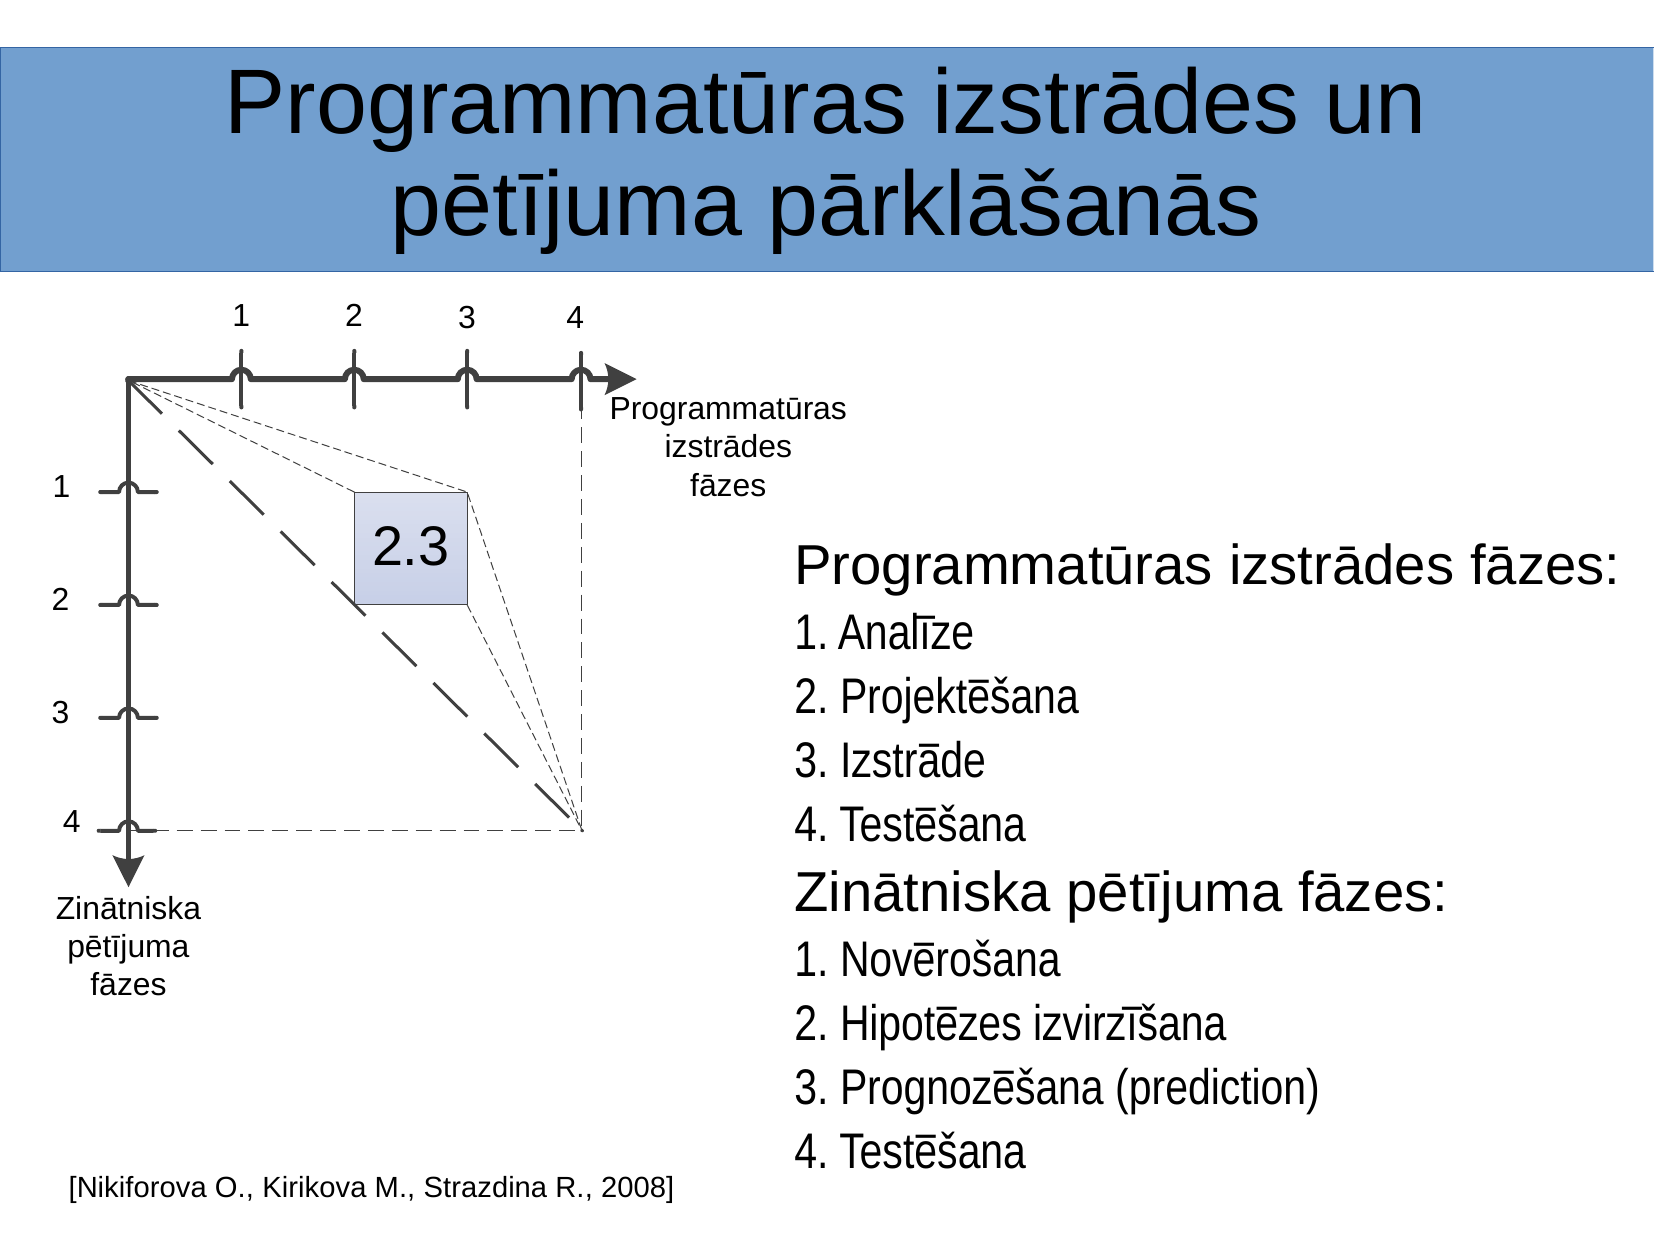

# Programmatūras izstrādes un pētījuma pārklāšanās
Programmatūras izstrādes fāzes:
1. Analīze
2. Projektēšana
3. Izstrāde
4. Testēšana
Zinātniska pētījuma fāzes:
1. Novērošana
2. Hipotēzes izvirzīšana
3. Prognozēšana (prediction)
4. Testēšana
[Nikiforova O., Kirikova M., Strazdina R., 2008]